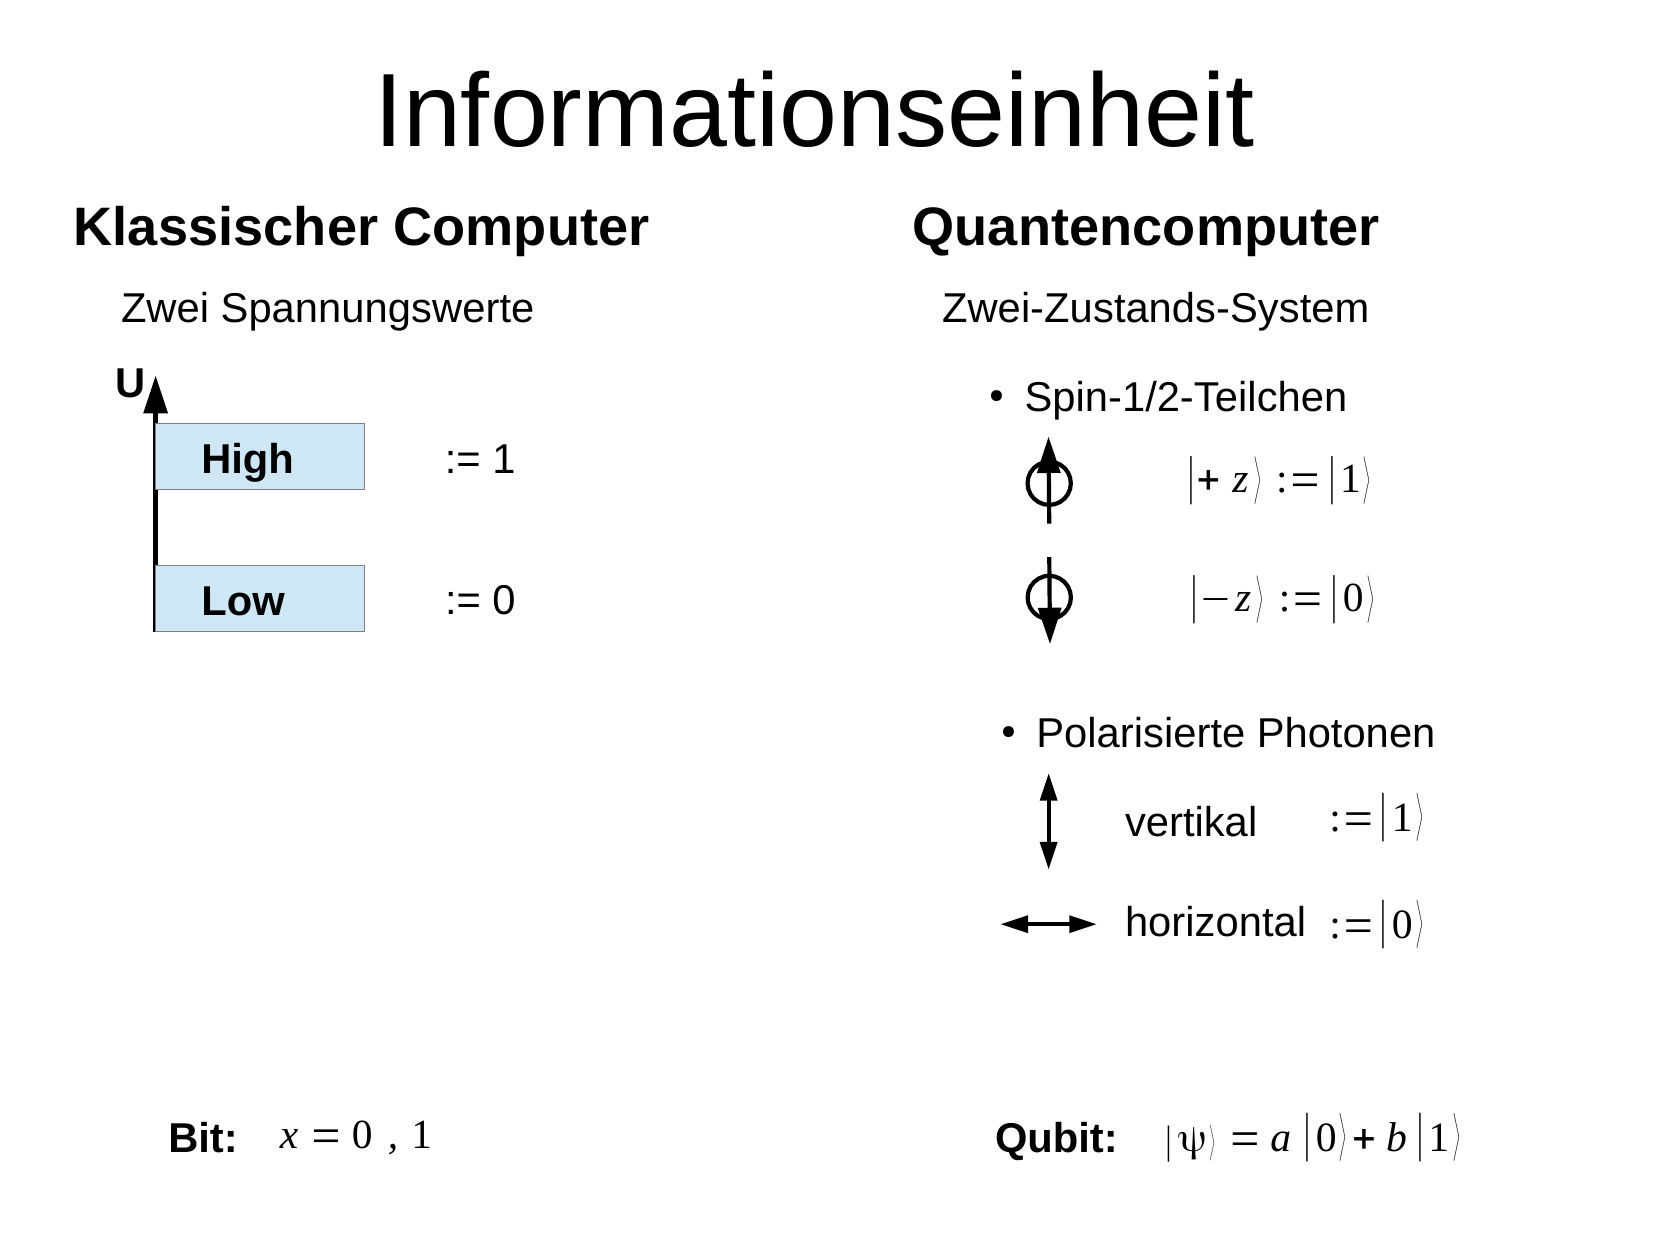

# Informationseinheit
Klassischer Computer
Quantencomputer
Zwei Spannungswerte
Zwei-Zustands-System
U
Spin-1/2-Teilchen
High
:= 1
:= 0
Low
Polarisierte Photonen
vertikal
horizontal
Bit:
Qubit: